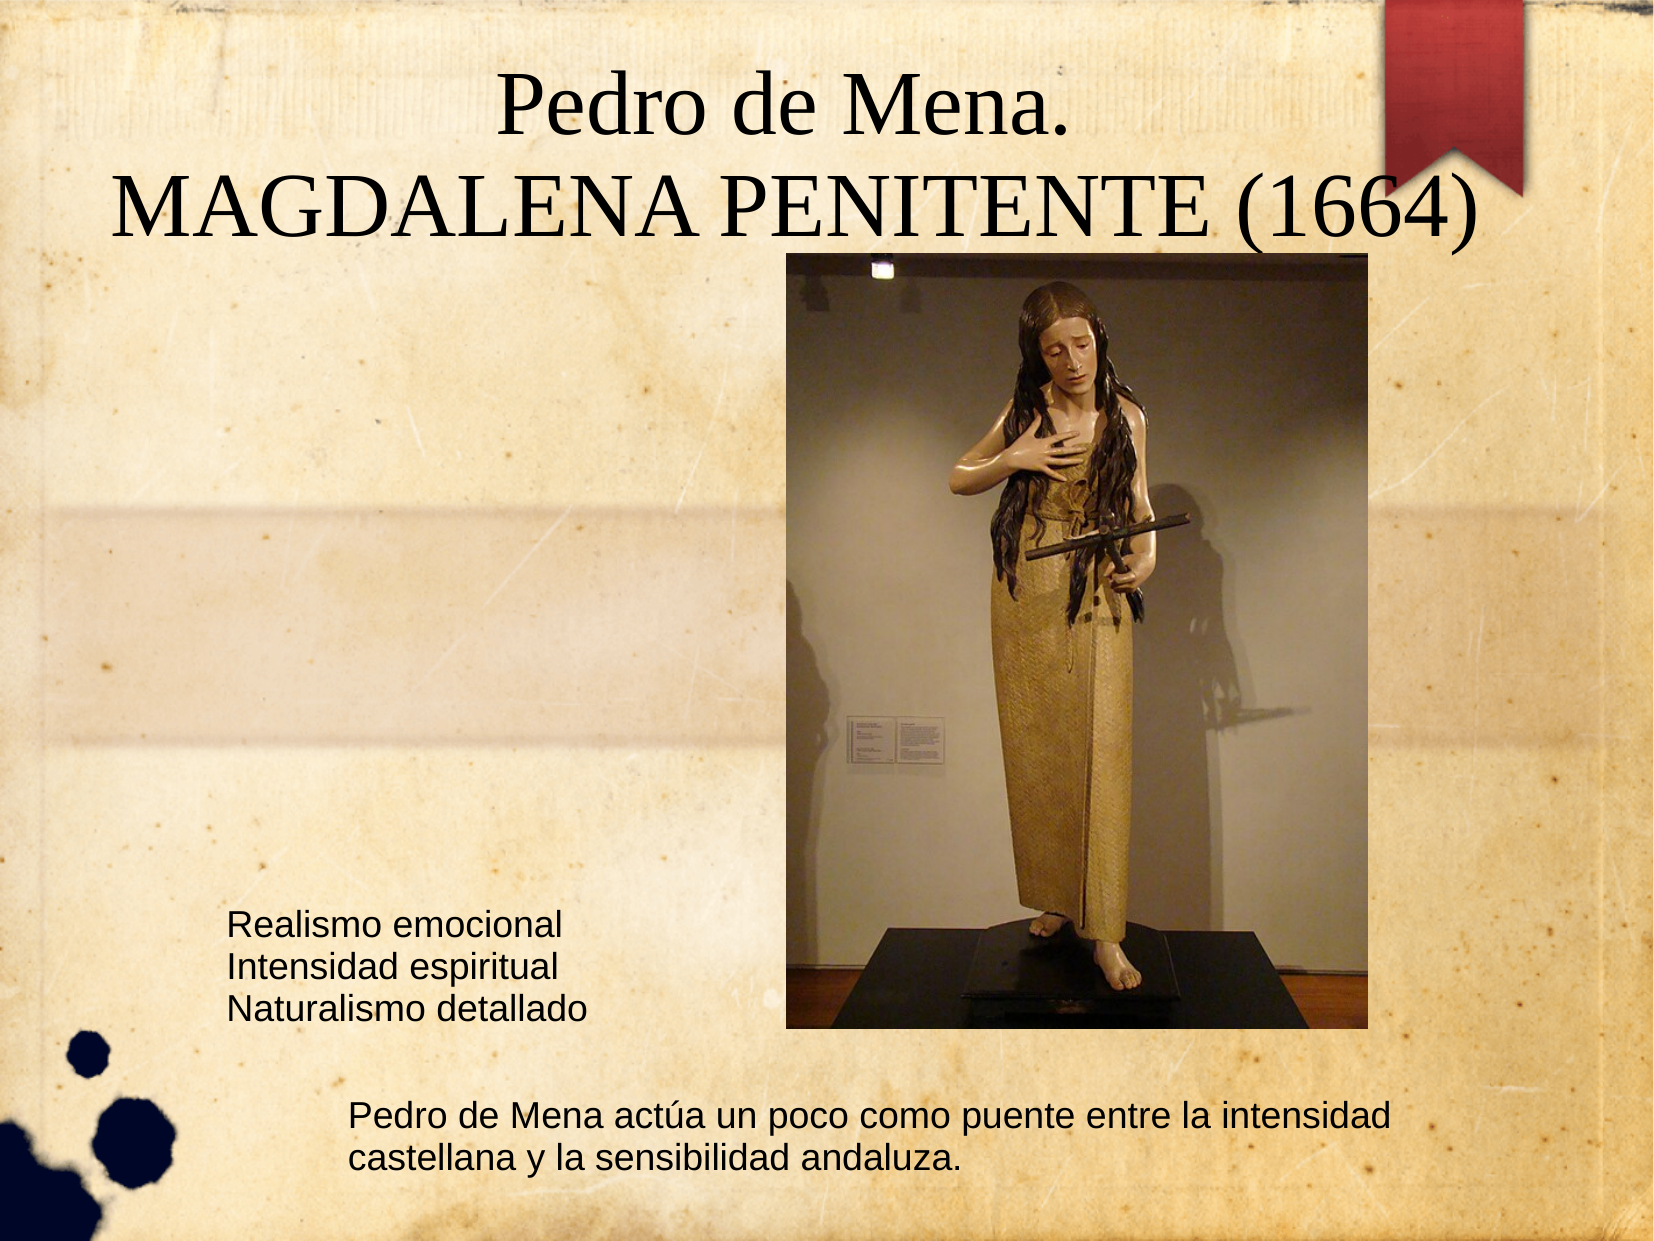

# Pedro de Mena. MAGDALENA PENITENTE (1664)
Realismo emocional
Intensidad espiritual
Naturalismo detallado
Pedro de Mena actúa un poco como puente entre la intensidad castellana y la sensibilidad andaluza.